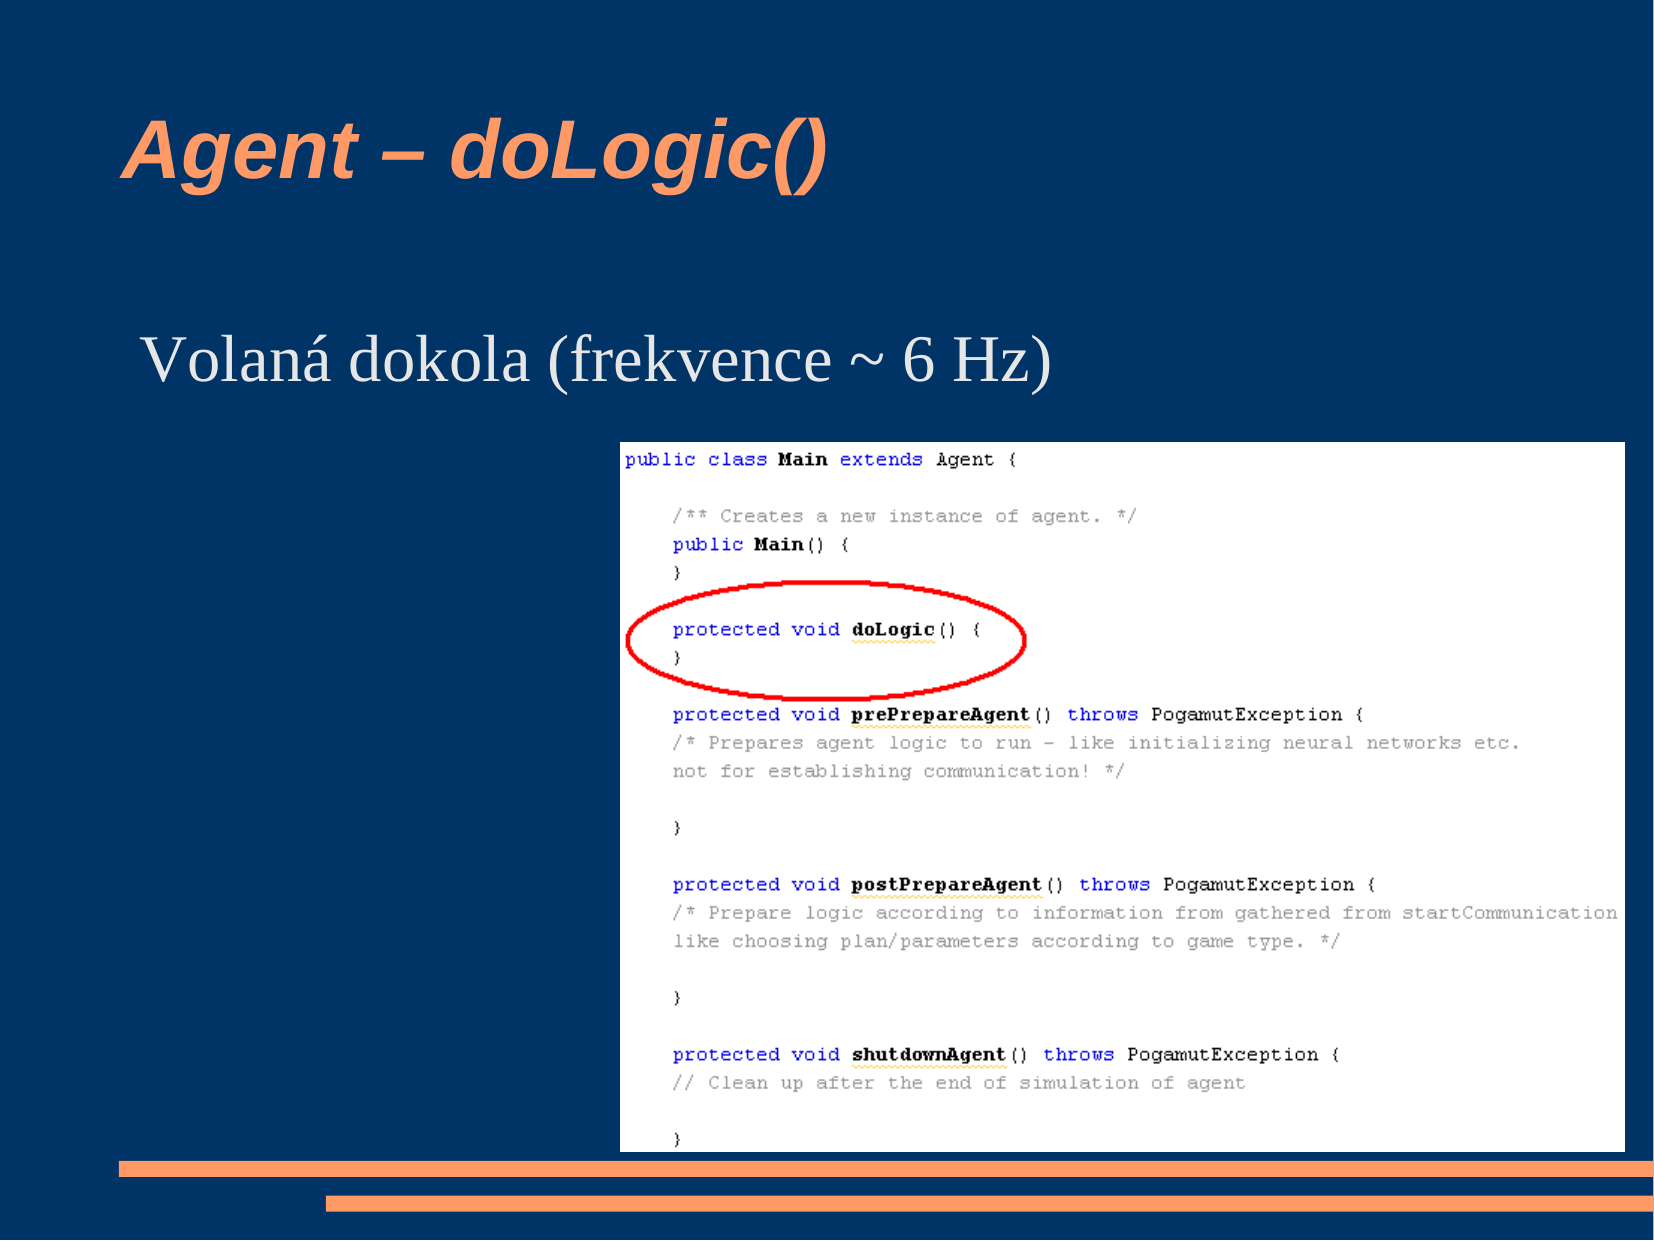

# Agent – doLogic()
Volaná dokola (frekvence ~ 6 Hz)